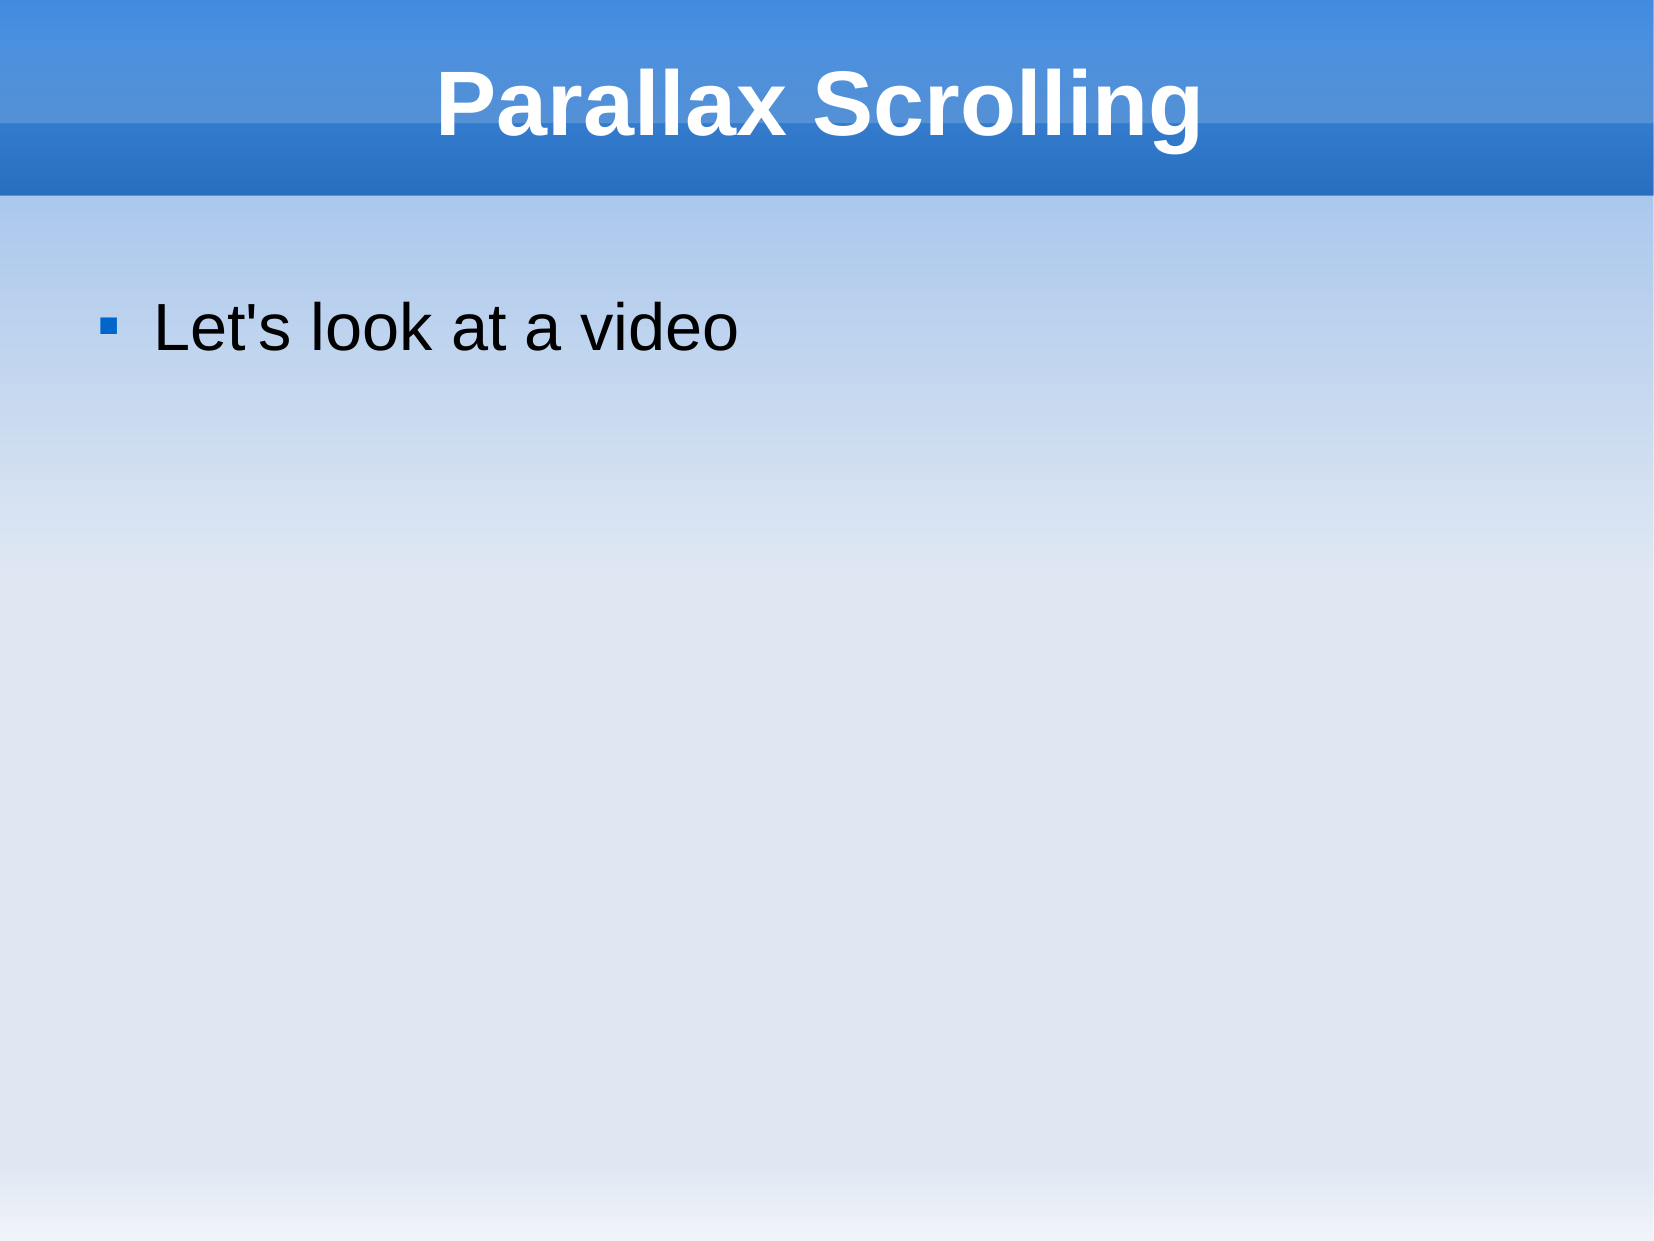

# Parallax Scrolling
Let's look at a video